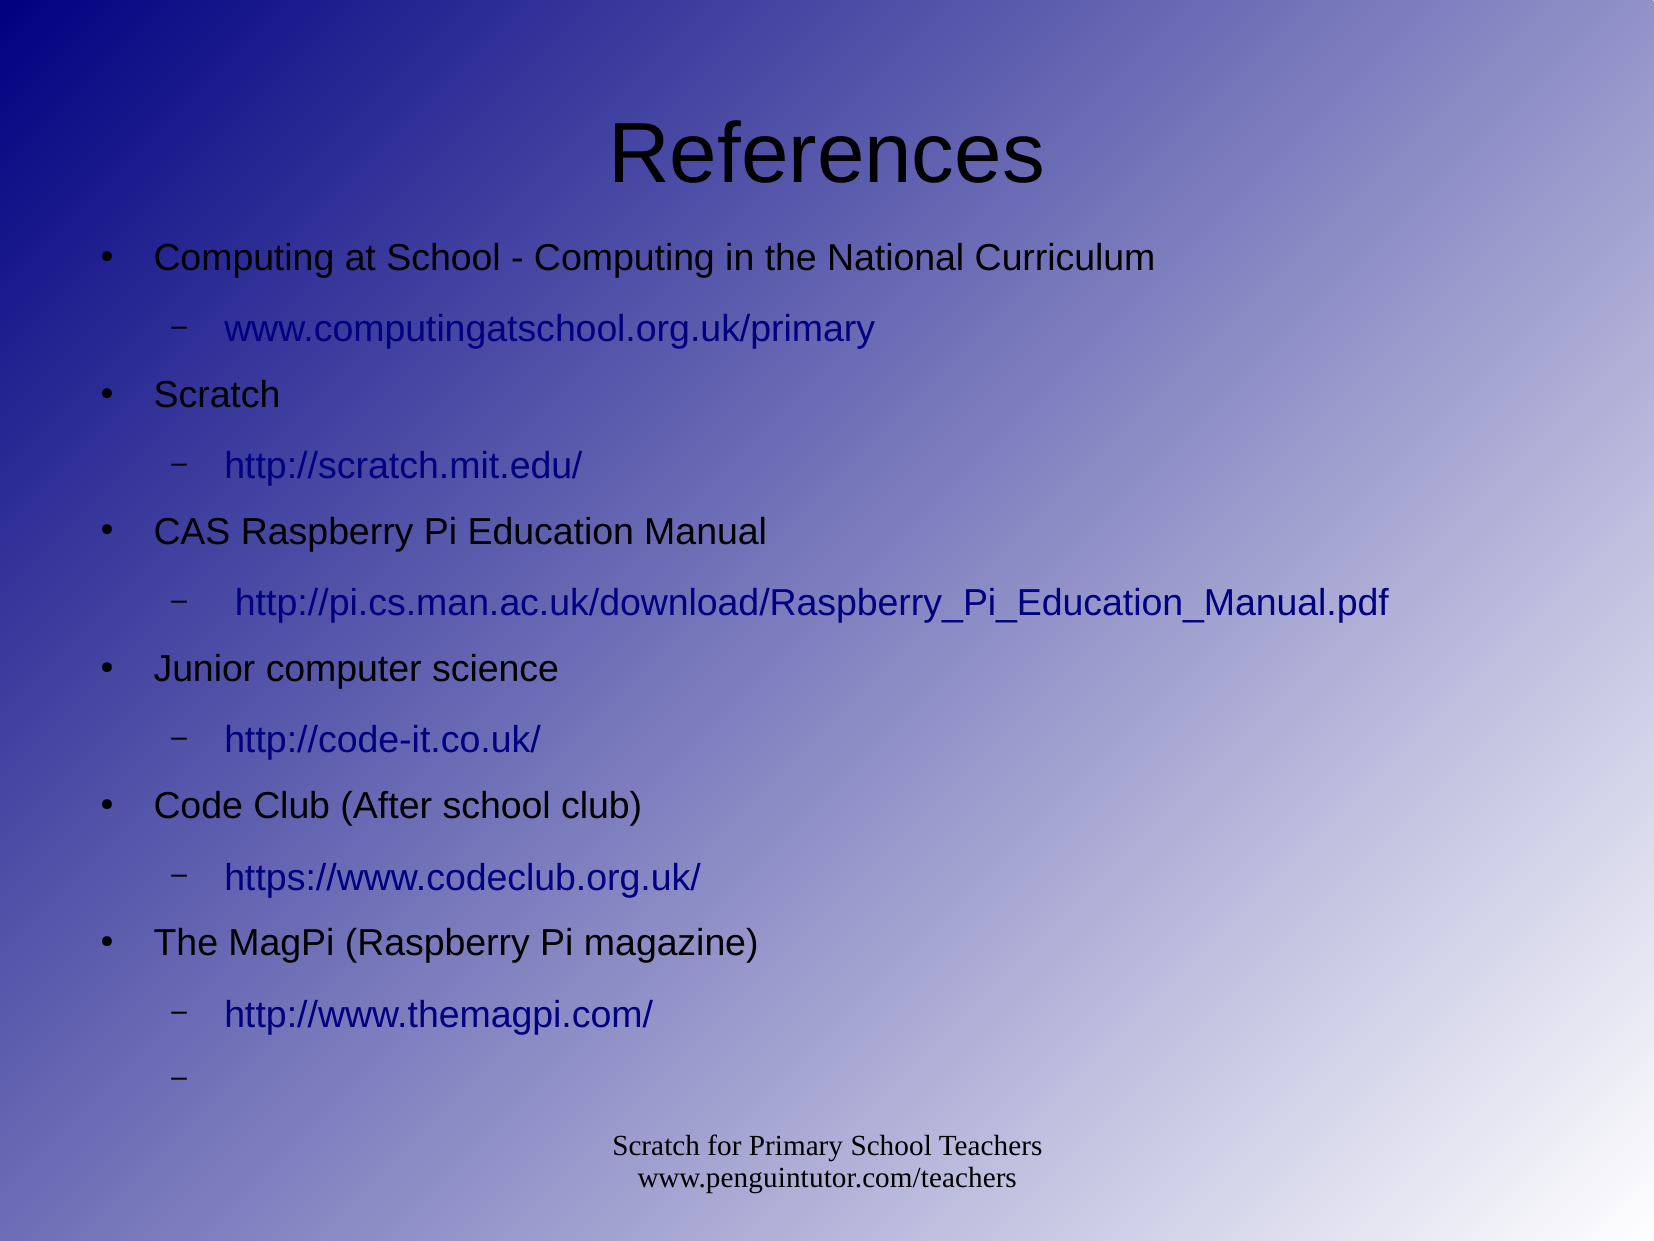

# References
Computing at School - Computing in the National Curriculum
www.computingatschool.org.uk/primary
Scratch
http://scratch.mit.edu/
CAS Raspberry Pi Education Manual
 http://pi.cs.man.ac.uk/download/Raspberry_Pi_Education_Manual.pdf
Junior computer science
http://code-it.co.uk/
Code Club (After school club)
https://www.codeclub.org.uk/
The MagPi (Raspberry Pi magazine)
http://www.themagpi.com/